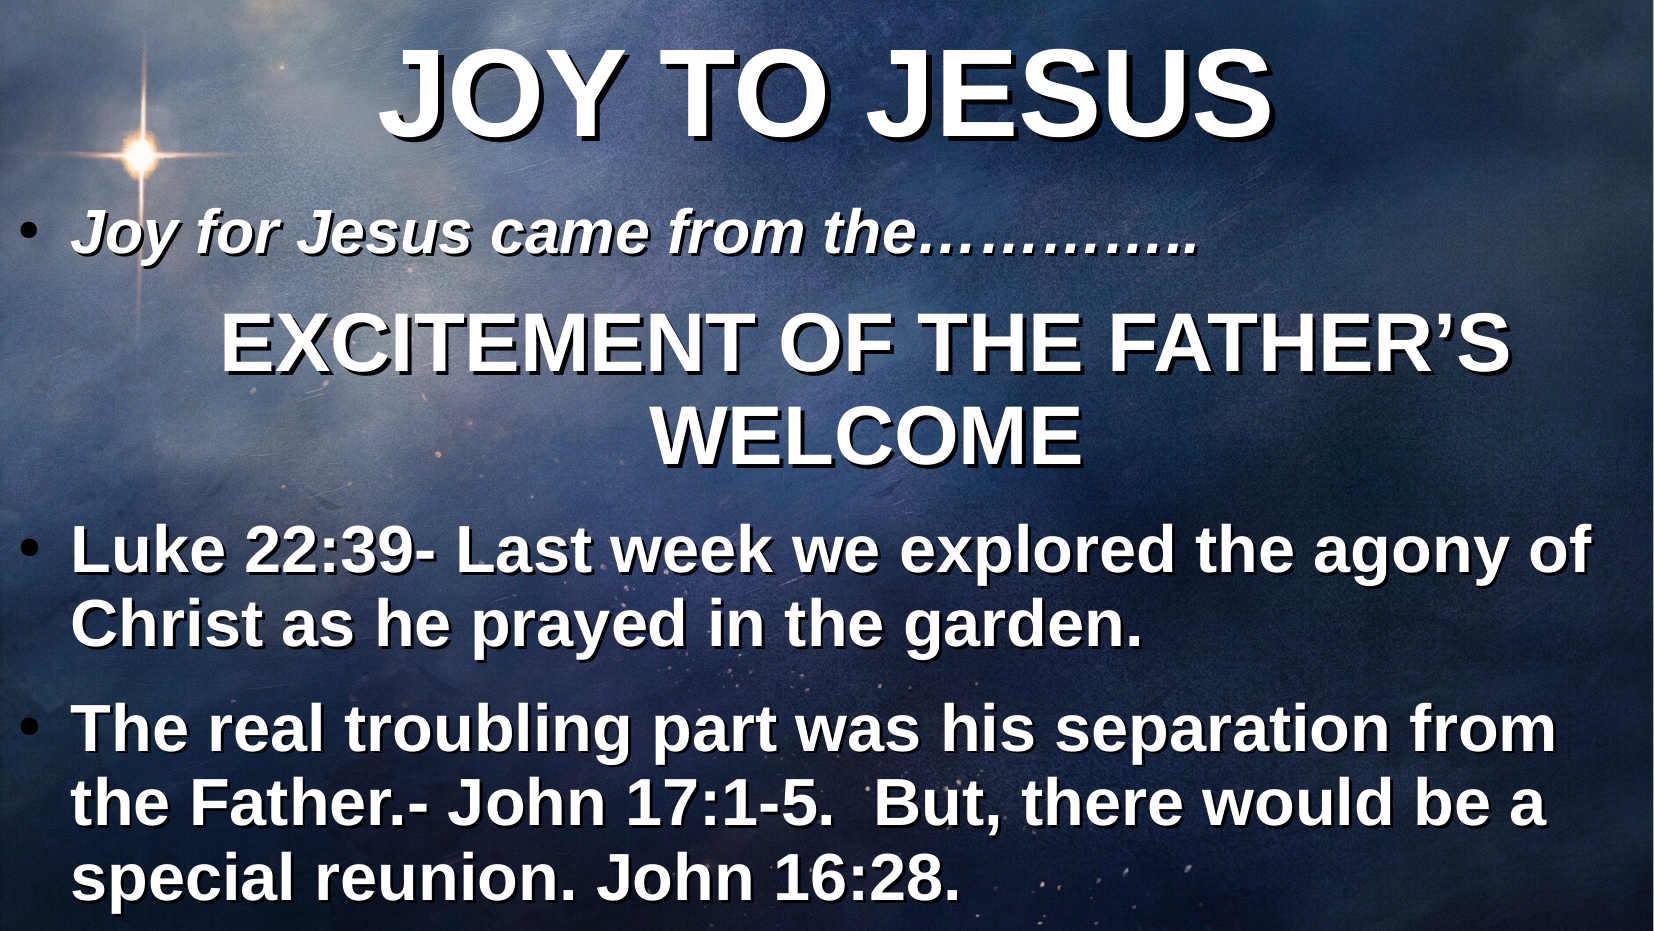

# JOY TO JESUS
Joy for Jesus came from the…………..
EXCITEMENT OF THE FATHER’S WELCOME
Luke 22:39- Last week we explored the agony of Christ as he prayed in the garden.
The real troubling part was his separation from the Father.- John 17:1-5. But, there would be a special reunion. John 16:28.